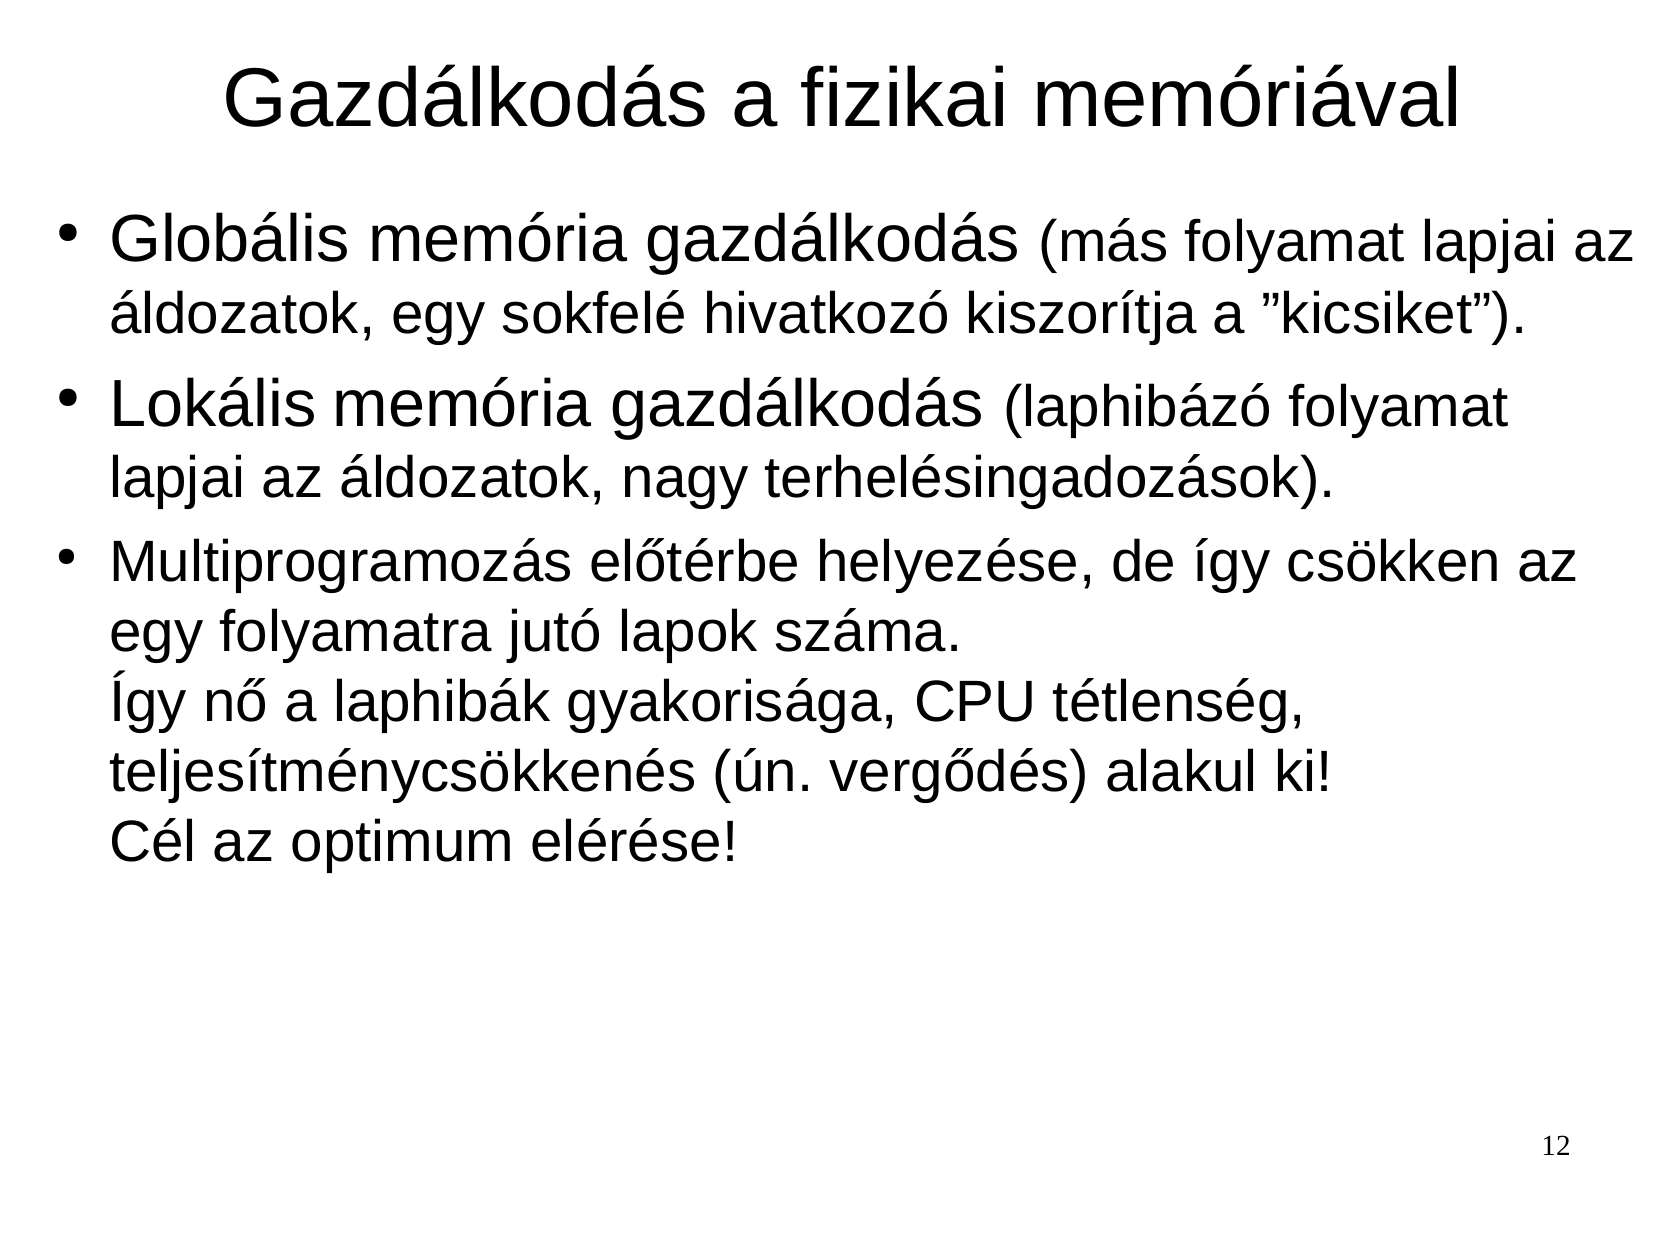

# Gazdálkodás a fizikai memóriával
Globális memória gazdálkodás (más folyamat lapjai az áldozatok, egy sokfelé hivatkozó kiszorítja a ”kicsiket”).
Lokális memória gazdálkodás (laphibázó folyamat lapjai az áldozatok, nagy terhelésingadozások).
Multiprogramozás előtérbe helyezése, de így csökken az egy folyamatra jutó lapok száma.
Így nő a laphibák gyakorisága, CPU tétlenség, teljesítménycsökkenés (ún. vergődés) alakul ki!
Cél az optimum elérése!
12